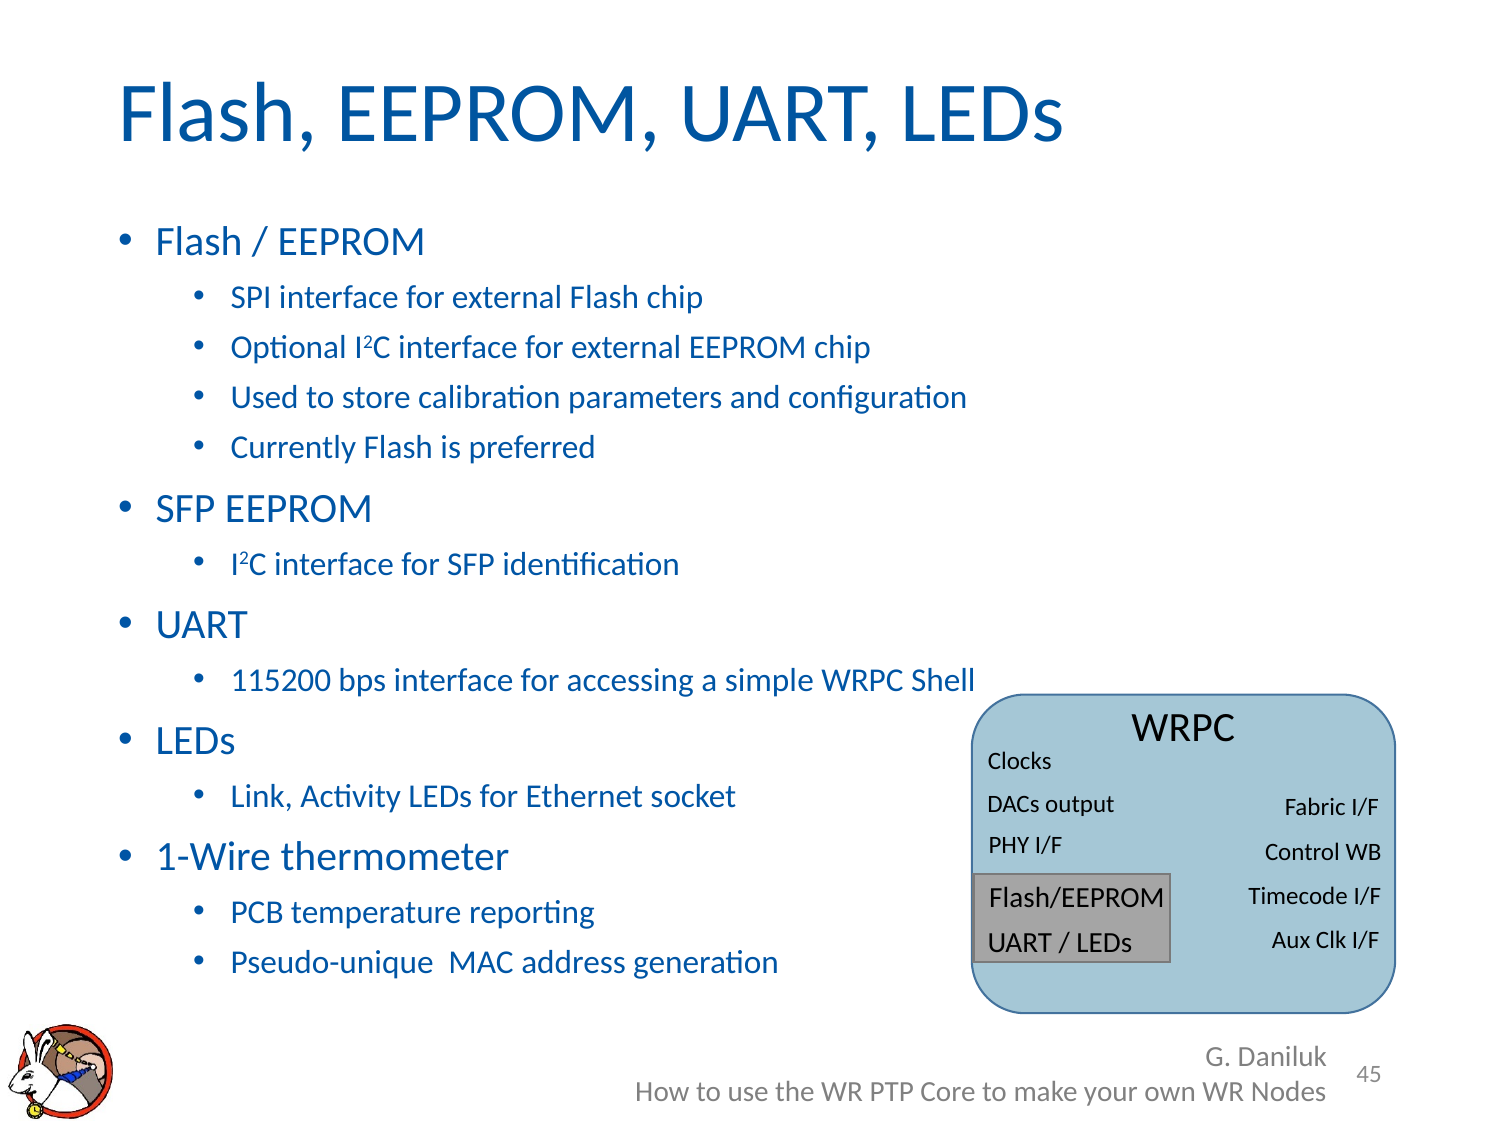

# Flash, EEPROM, UART, LEDs
Flash / EEPROM
SPI interface for external Flash chip
Optional I2C interface for external EEPROM chip
Used to store calibration parameters and configuration
Currently Flash is preferred
SFP EEPROM
I2C interface for SFP identification
UART
115200 bps interface for accessing a simple WRPC Shell
LEDs
Link, Activity LEDs for Ethernet socket
1-Wire thermometer
PCB temperature reporting
Pseudo-unique MAC address generation
WRPC
Clocks
DACs output
Fabric I/F
PHY I/F
Control WB
Flash/EEPROM
Timecode I/F
UART / LEDs
Aux Clk I/F
G. Daniluk
How to use the WR PTP Core to make your own WR Nodes